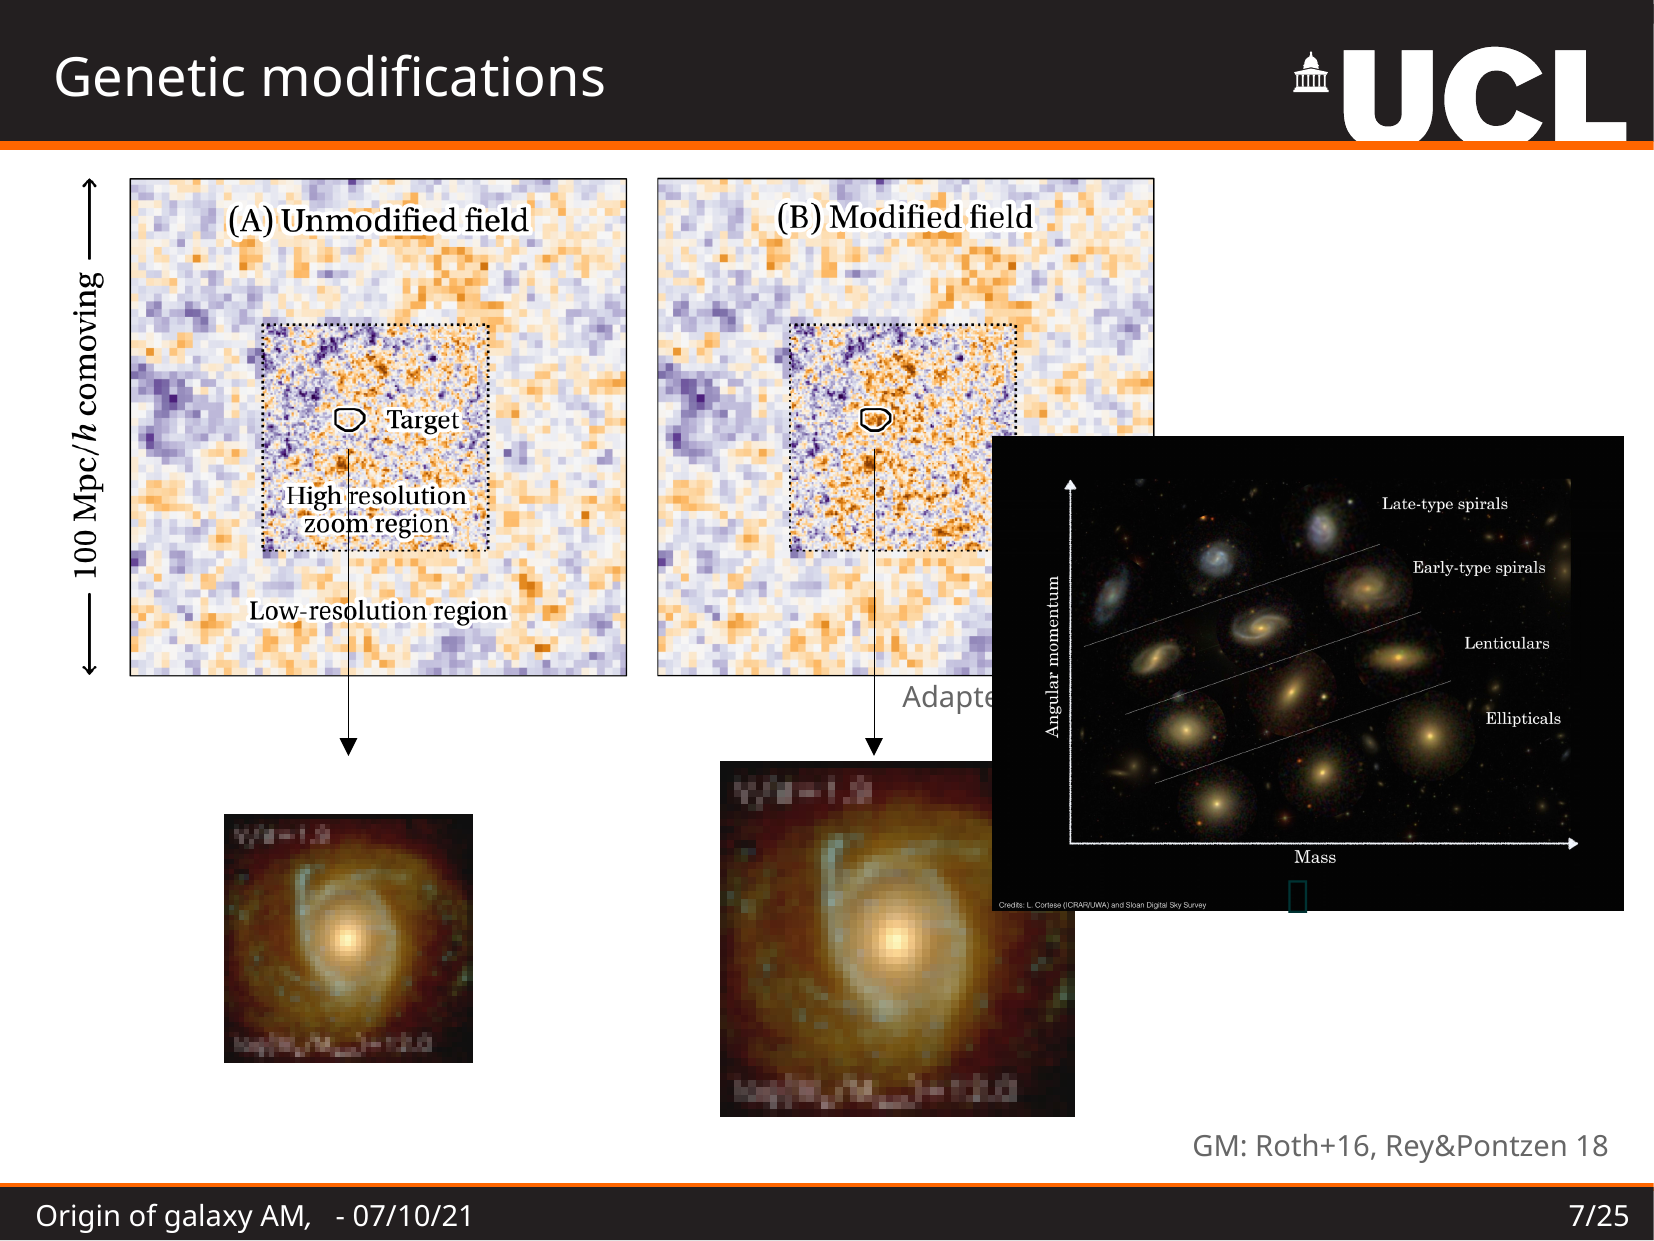

# Genetic modifications
Adapted from Stopyra+20
✅
GM: Roth+16, Rey&Pontzen 18
03 September 2021
7